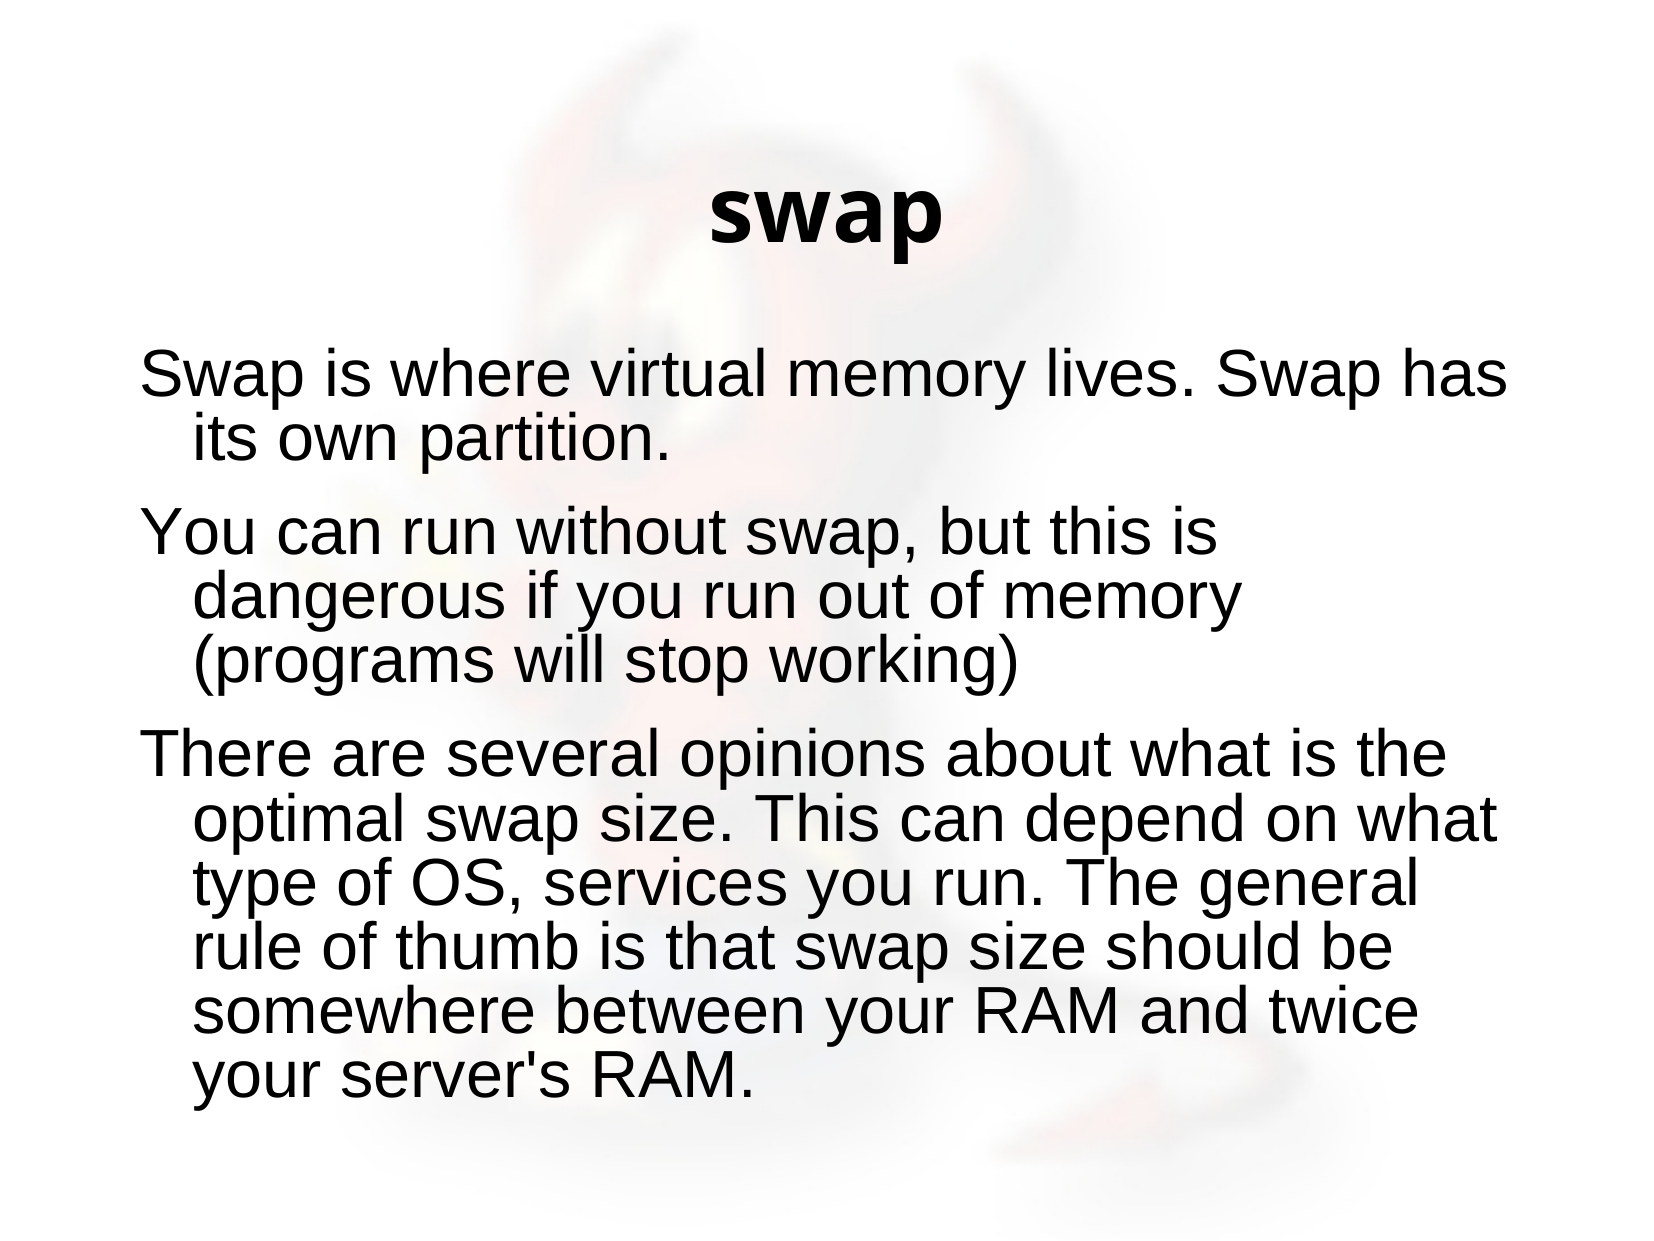

# swap
Swap is where virtual memory lives. Swap has its own partition.
You can run without swap, but this is dangerous if you run out of memory (programs will stop working)
There are several opinions about what is the optimal swap size. This can depend on what type of OS, services you run. The general rule of thumb is that swap size should be somewhere between your RAM and twice your server's RAM.